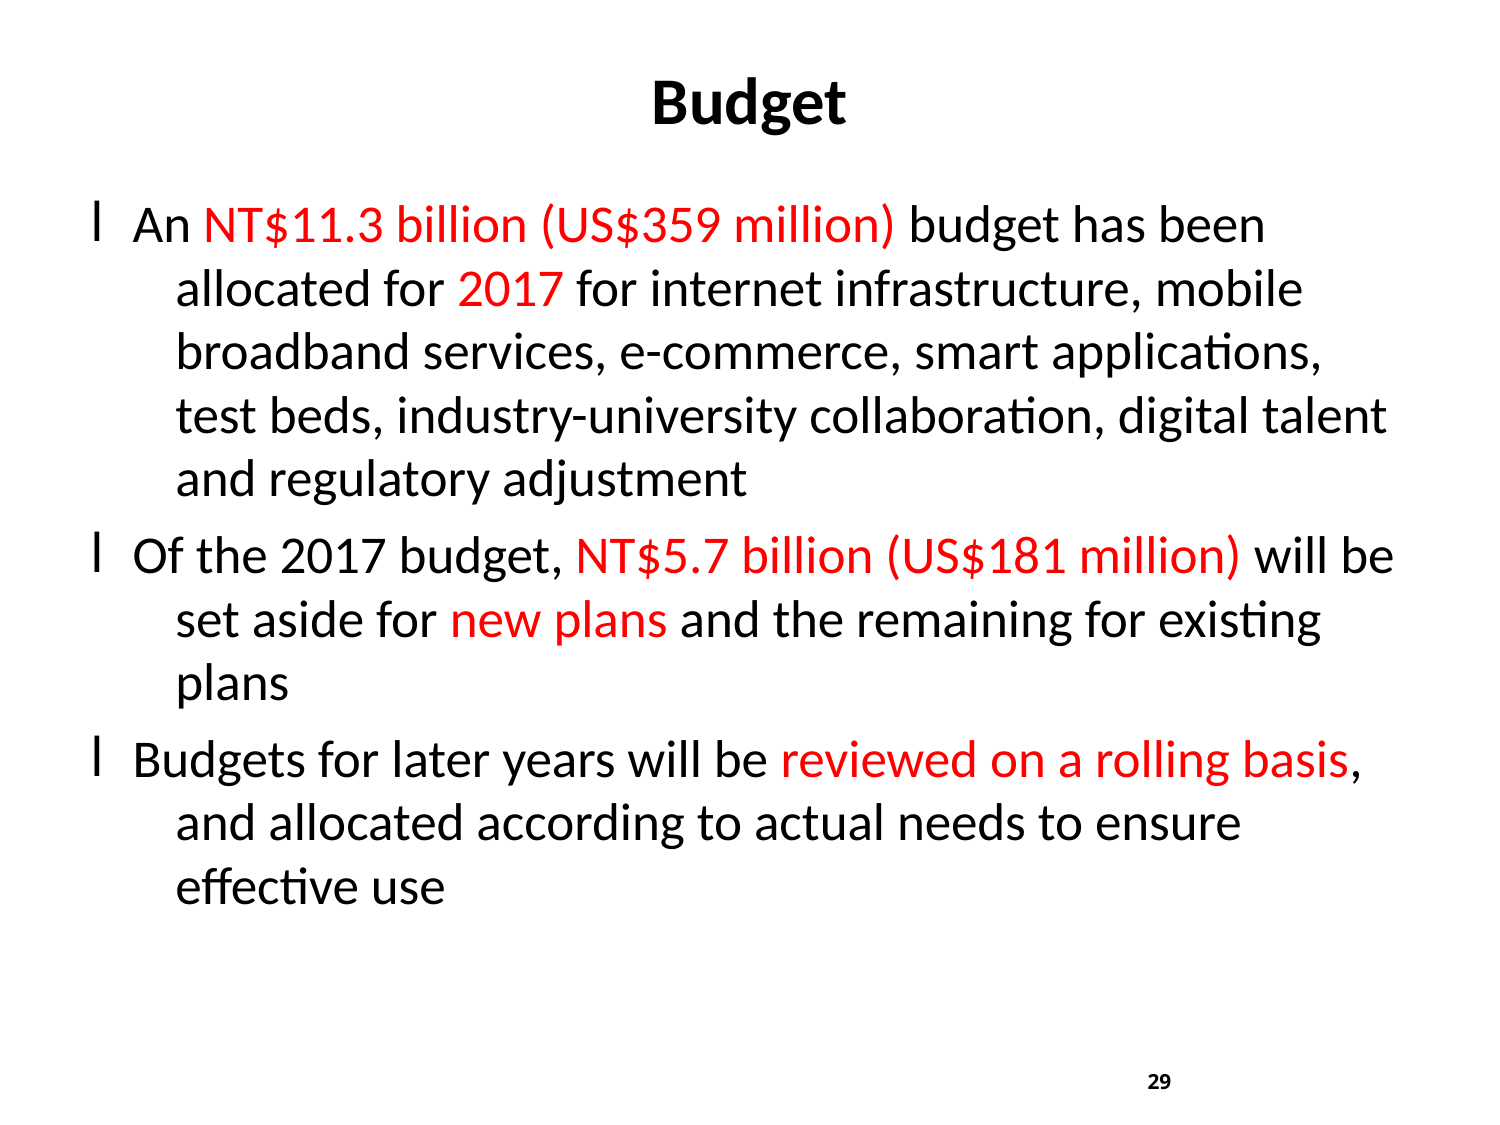

# Budget
An NT$11.3 billion (US$359 million) budget has been allocated for 2017 for internet infrastructure, mobile broadband services, e-commerce, smart applications, test beds, industry-university collaboration, digital talent and regulatory adjustment
Of the 2017 budget, NT$5.7 billion (US$181 million) will be set aside for new plans and the remaining for existing plans
Budgets for later years will be reviewed on a rolling basis, and allocated according to actual needs to ensure effective use